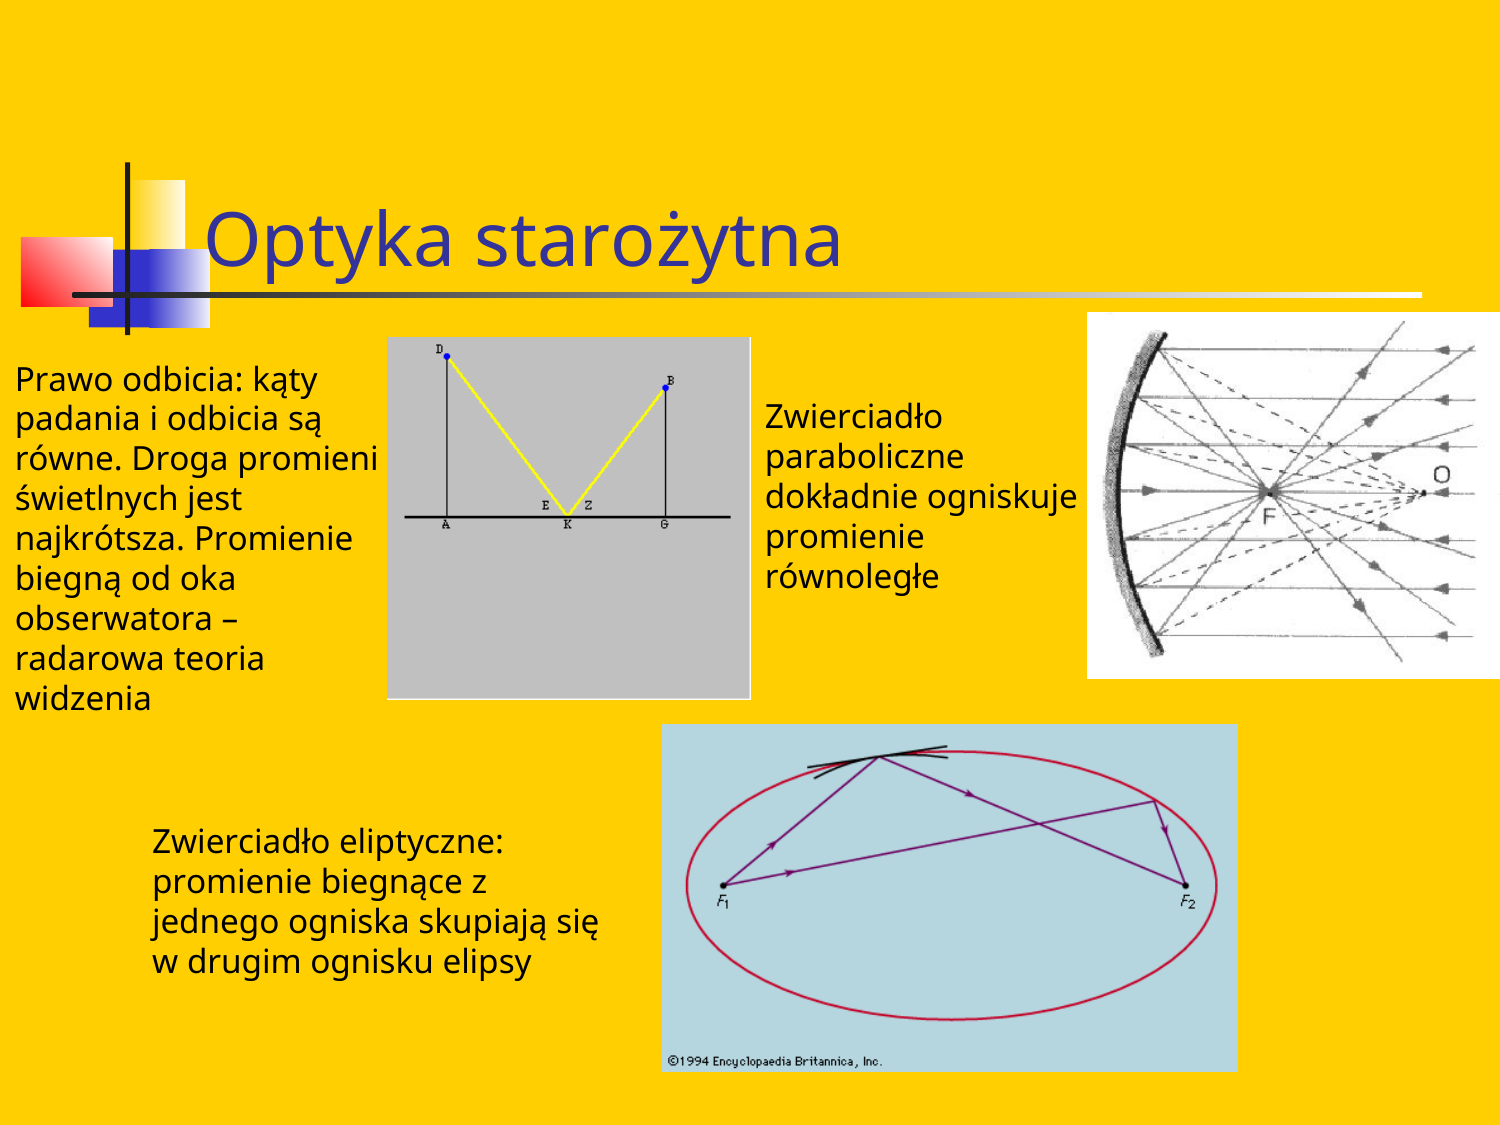

# Optyka starożytna
Prawo odbicia: kąty padania i odbicia są równe. Droga promieni świetlnych jest najkrótsza. Promienie biegną od oka obserwatora – radarowa teoria widzenia
Zwierciadło paraboliczne dokładnie ogniskuje promienie równoległe
Zwierciadło eliptyczne: promienie biegnące z jednego ogniska skupiają się w drugim ognisku elipsy